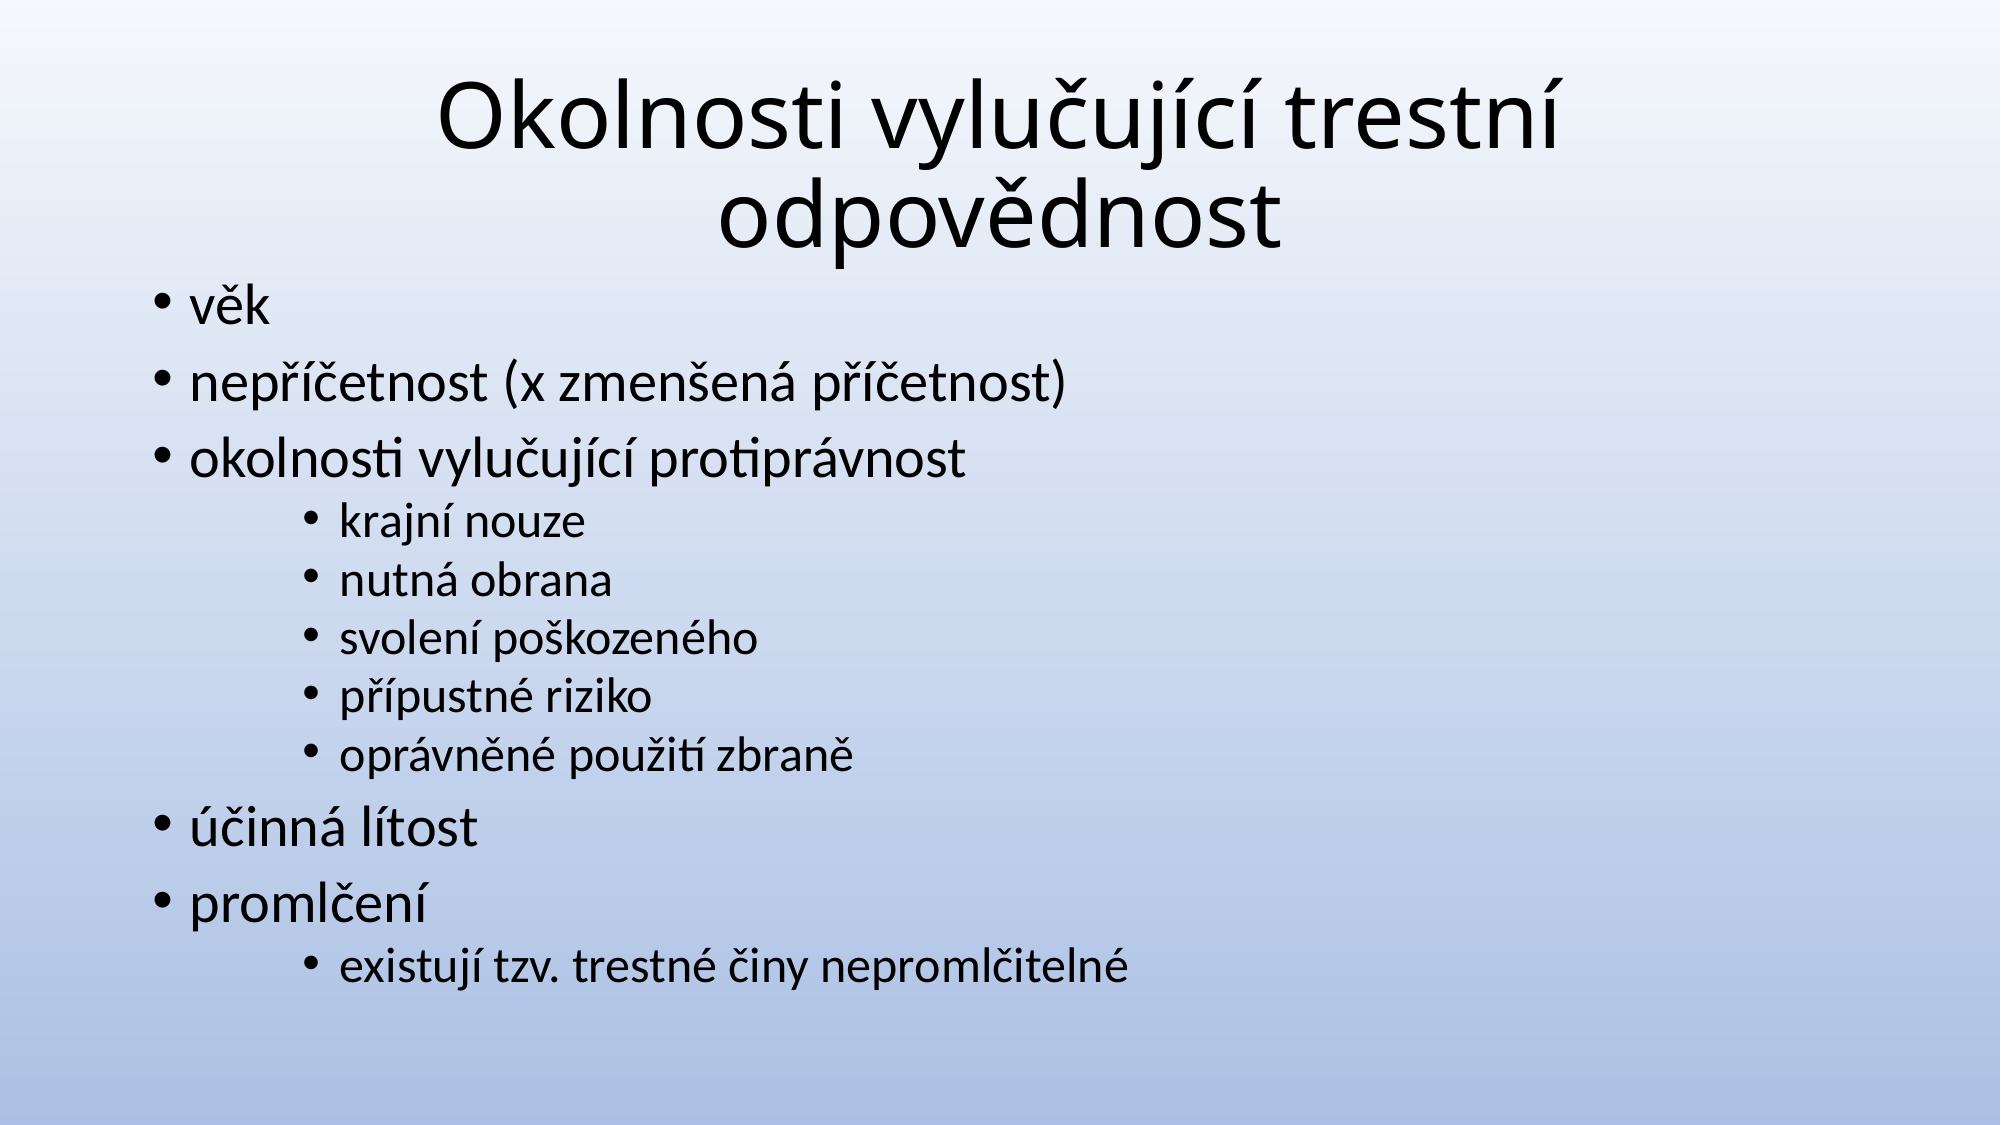

# Okolnosti vylučující trestní odpovědnost
věk
nepříčetnost (x zmenšená příčetnost)
okolnosti vylučující protiprávnost
krajní nouze
nutná obrana
svolení poškozeného
přípustné riziko
oprávněné použití zbraně
účinná lítost
promlčení
existují tzv. trestné činy nepromlčitelné